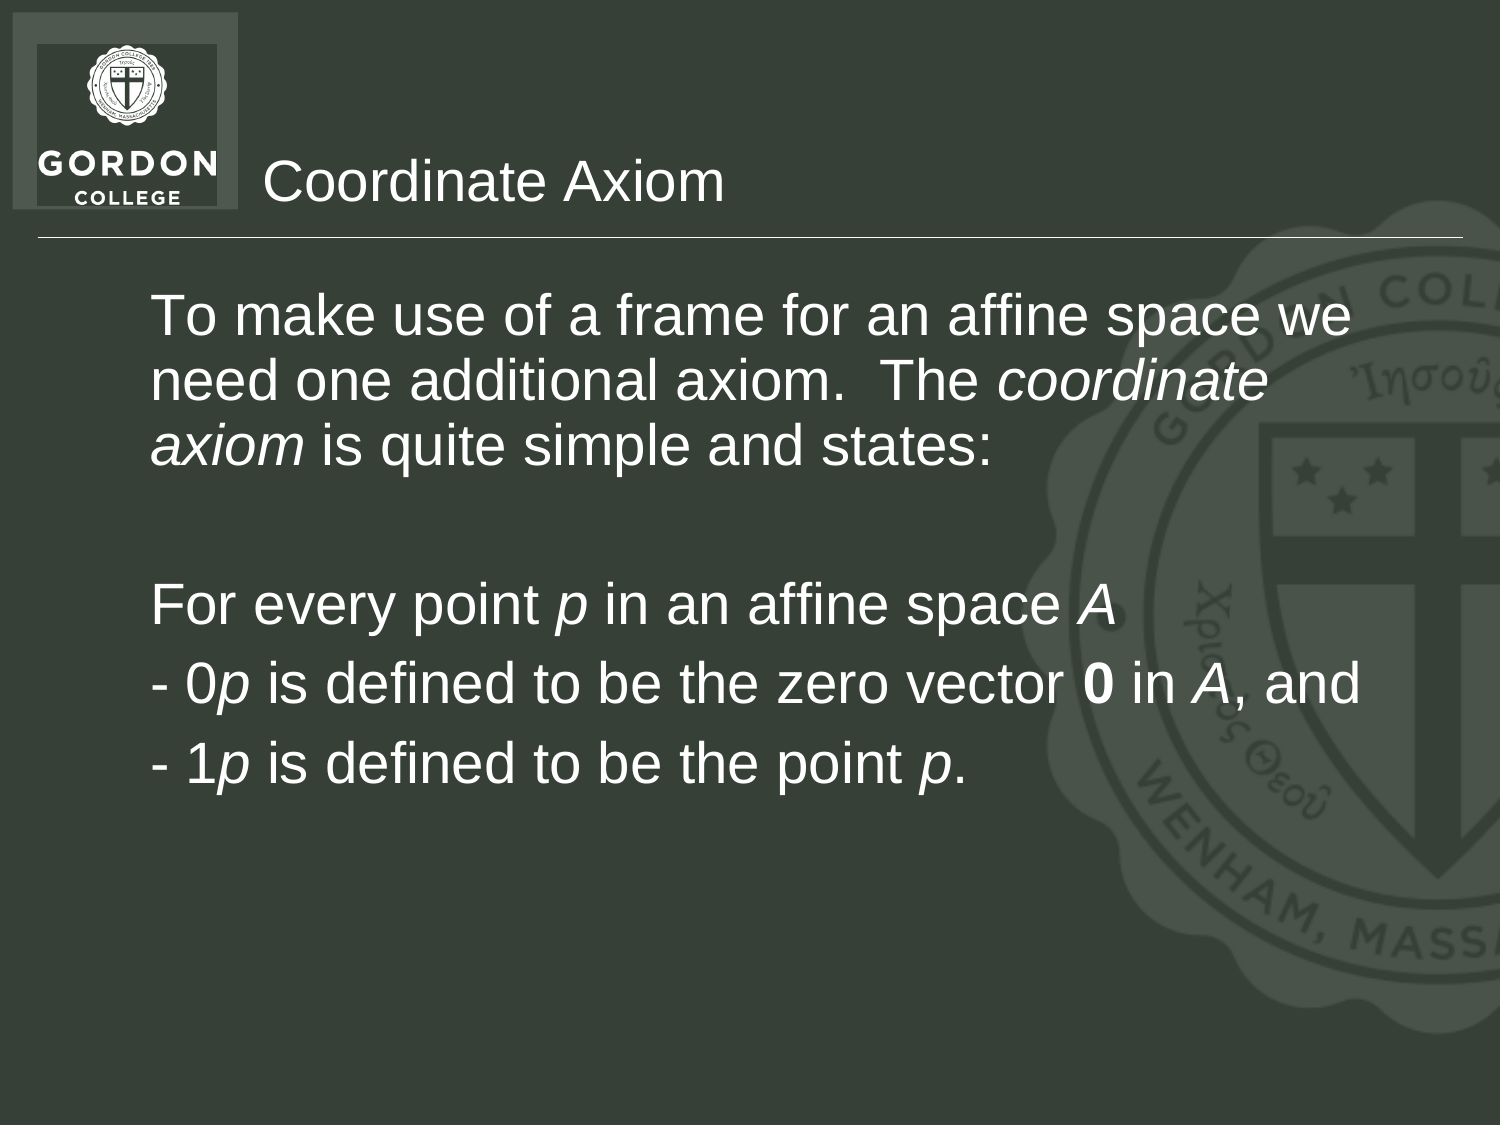

# Coordinate Axiom
To make use of a frame for an affine space we need one additional axiom. The coordinate axiom is quite simple and states:
For every point p in an affine space A
- 0p is defined to be the zero vector 0 in A, and
- 1p is defined to be the point p.